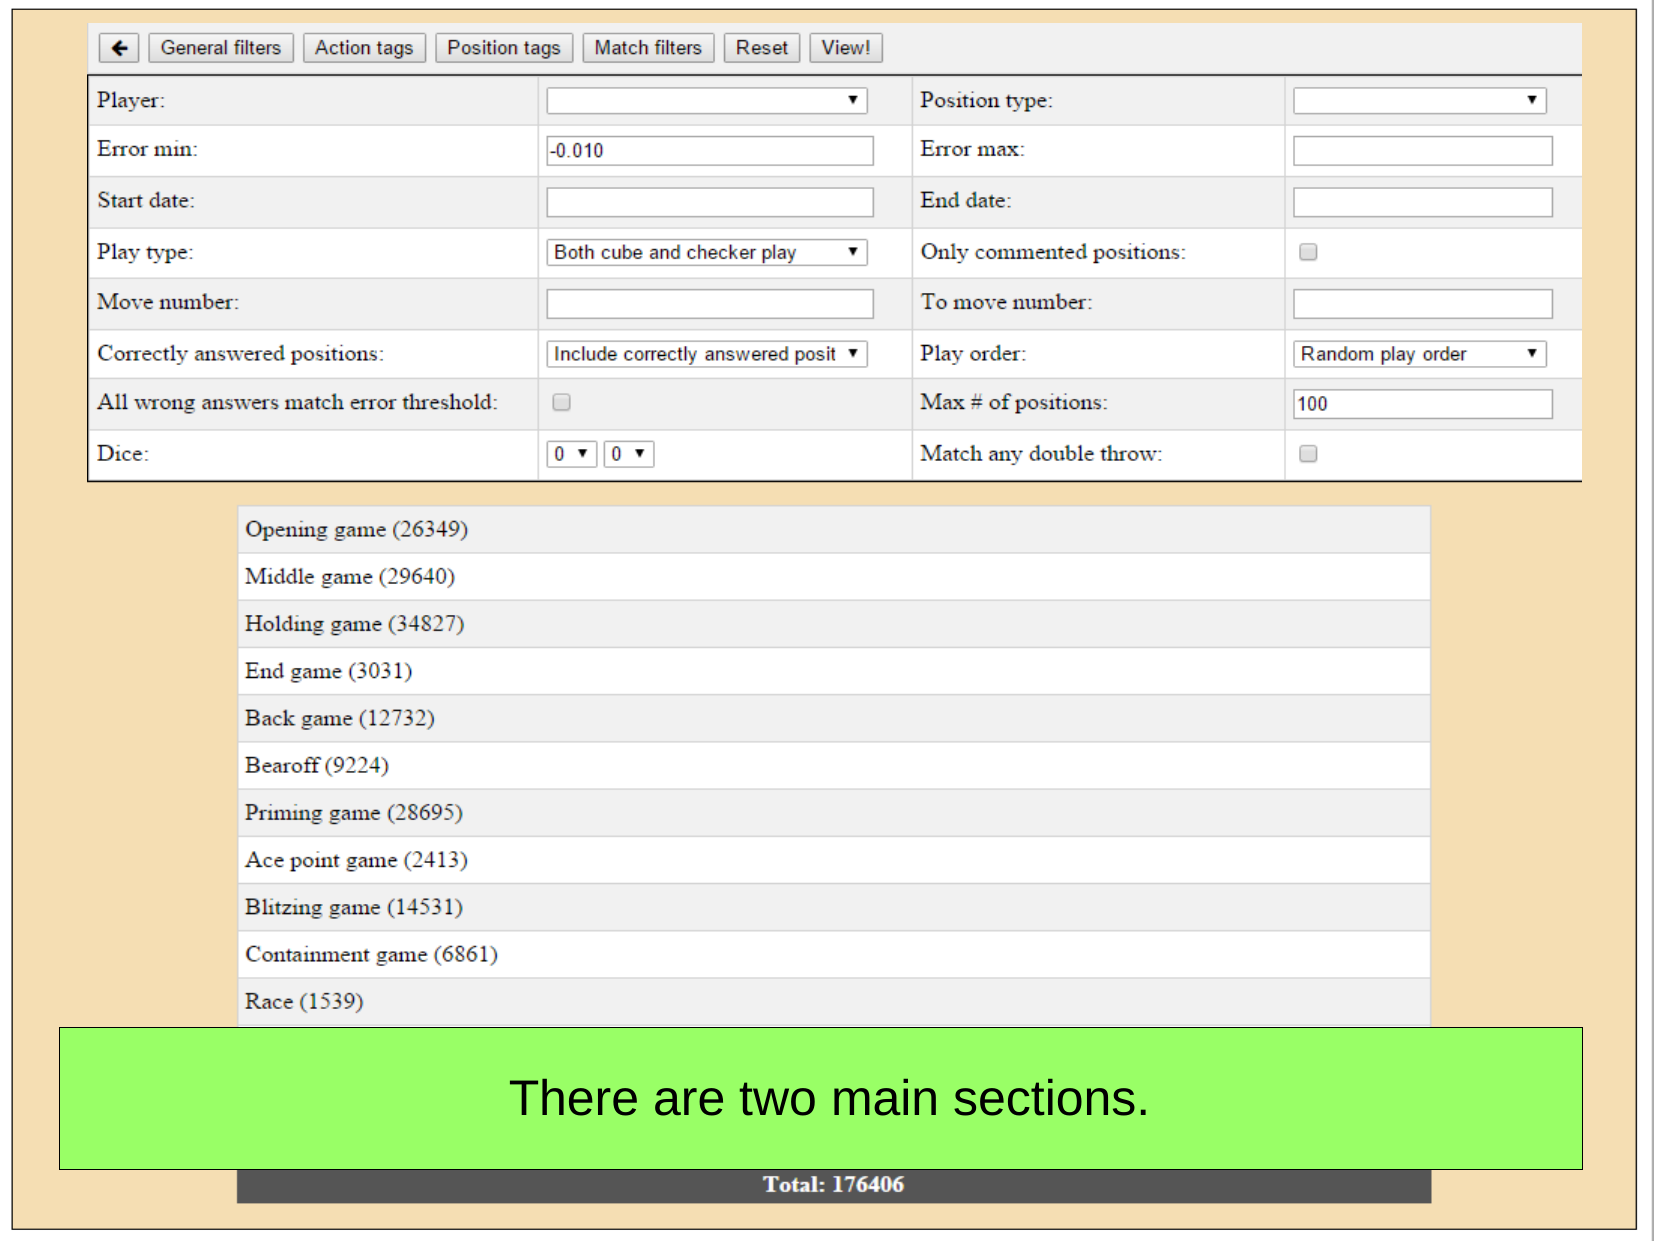

# Backgammon Studio
There are two main sections.